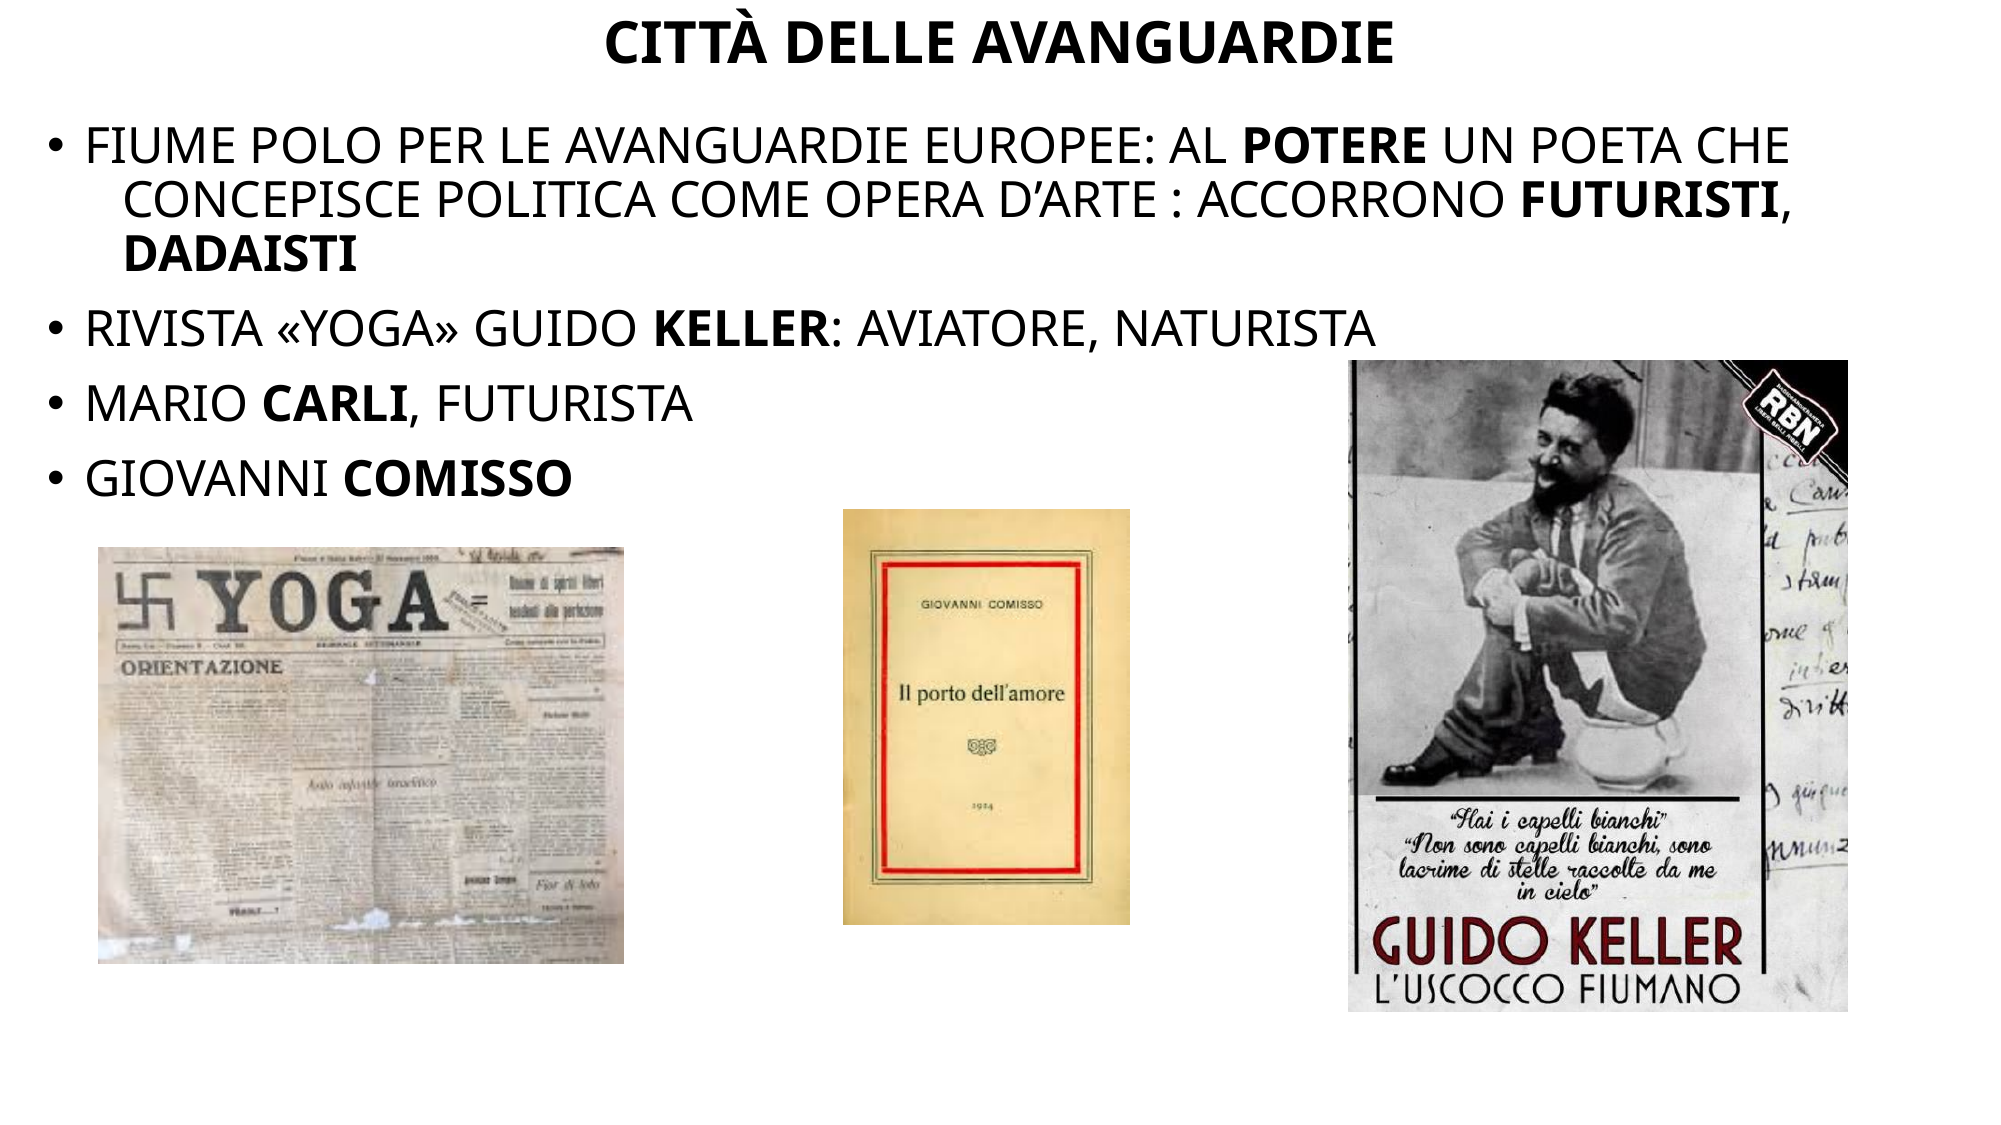

# CITTÀ DELLE AVANGUARDIE
FIUME POLO PER LE AVANGUARDIE EUROPEE: AL POTERE UN POETA CHE CONCEPISCE POLITICA COME OPERA D’ARTE : ACCORRONO FUTURISTI, DADAISTI
RIVISTA «YOGA» GUIDO KELLER: AVIATORE, NATURISTA
MARIO CARLI, FUTURISTA
GIOVANNI COMISSO